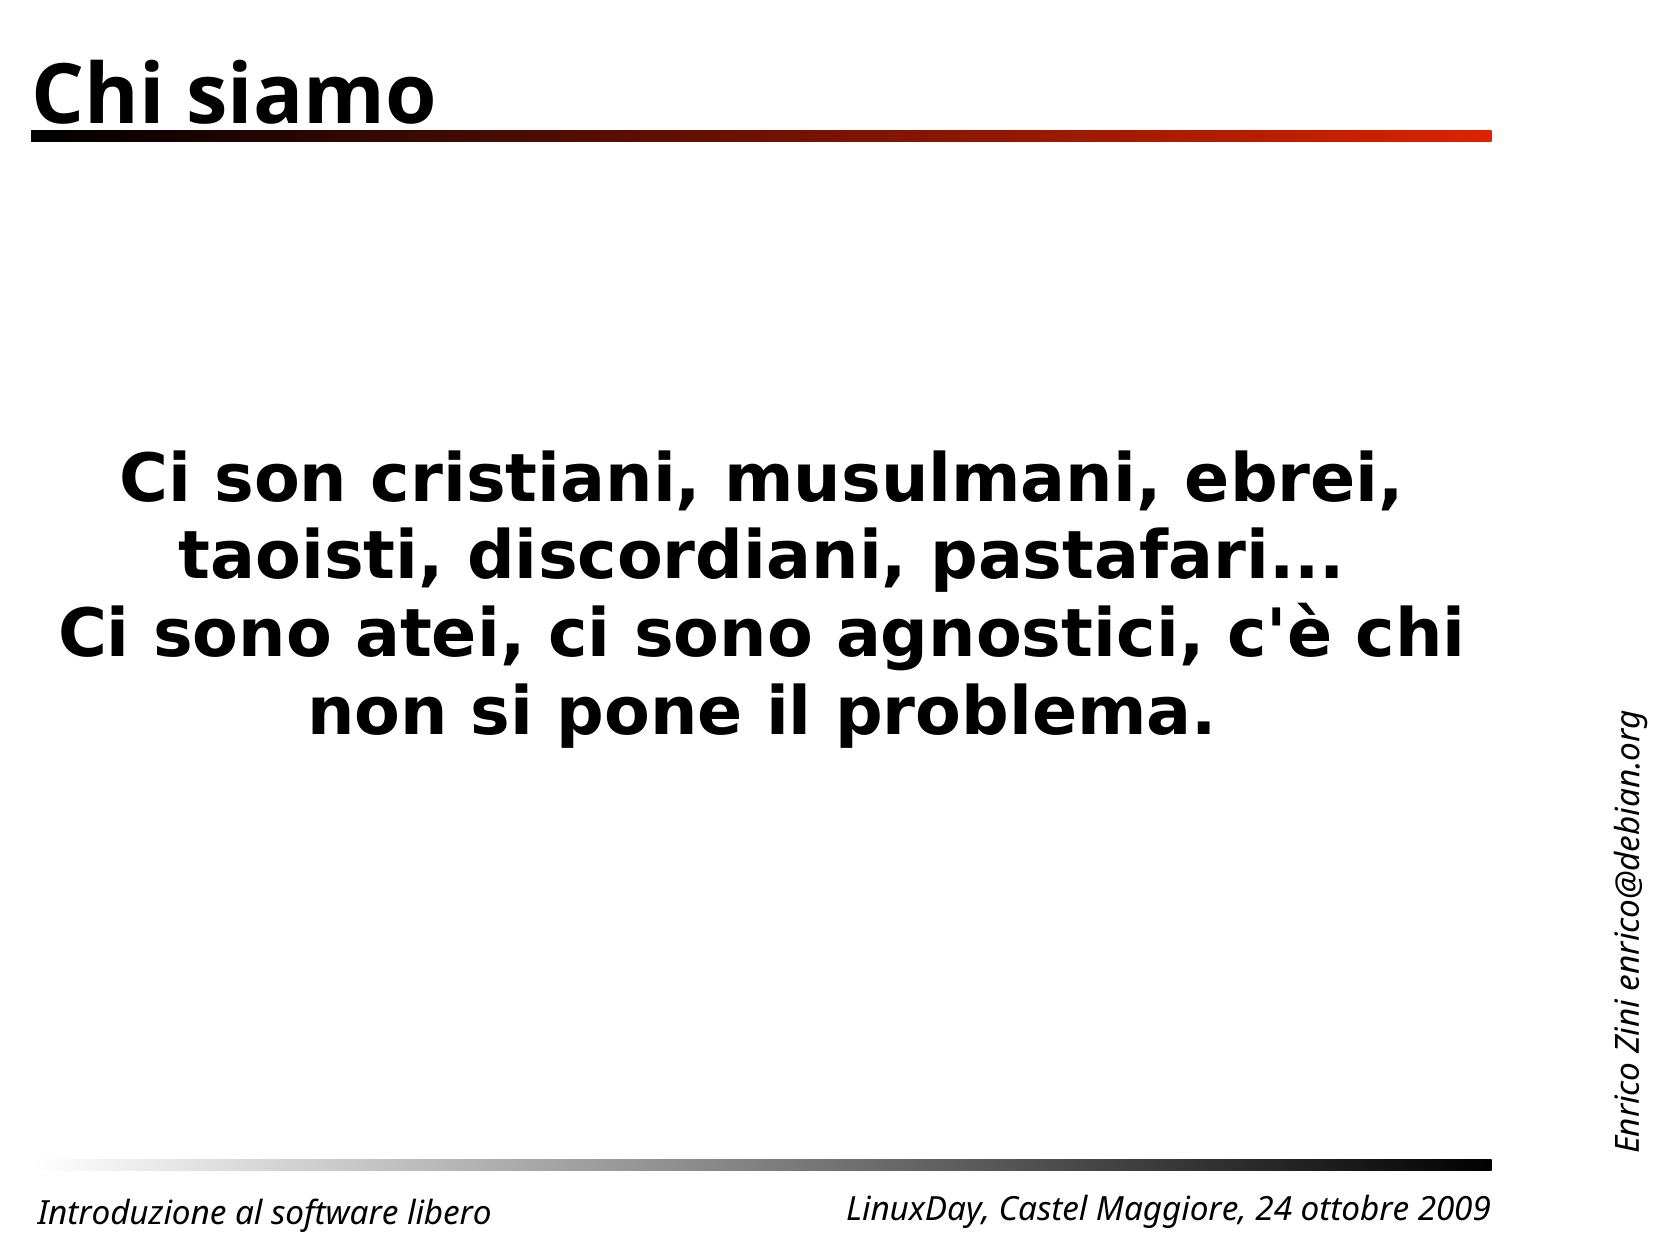

Chi siamo
Ci son cristiani, musulmani, ebrei, taoisti, discordiani, pastafari...
Ci sono atei, ci sono agnostici, c'è chi non si pone il problema.